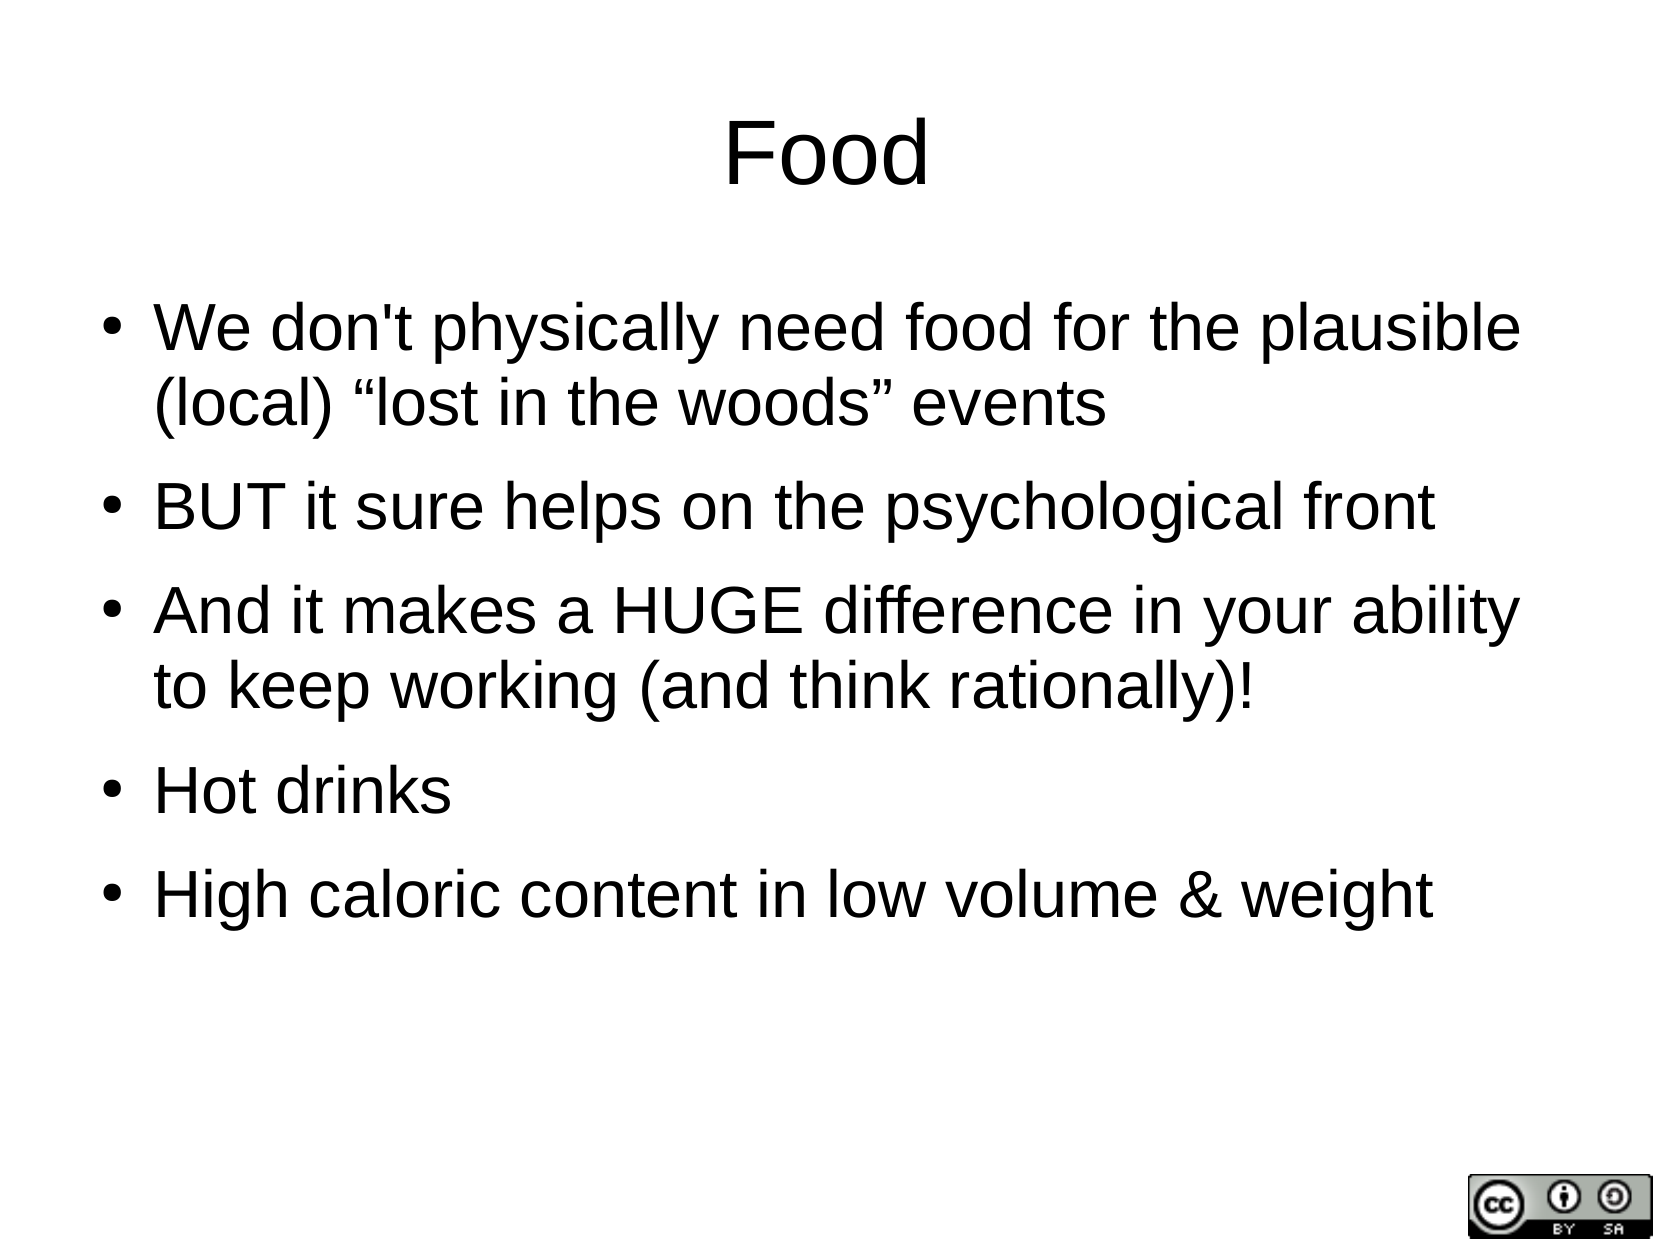

# Food
We don't physically need food for the plausible (local) “lost in the woods” events
BUT it sure helps on the psychological front
And it makes a HUGE difference in your ability to keep working (and think rationally)!
Hot drinks
High caloric content in low volume & weight